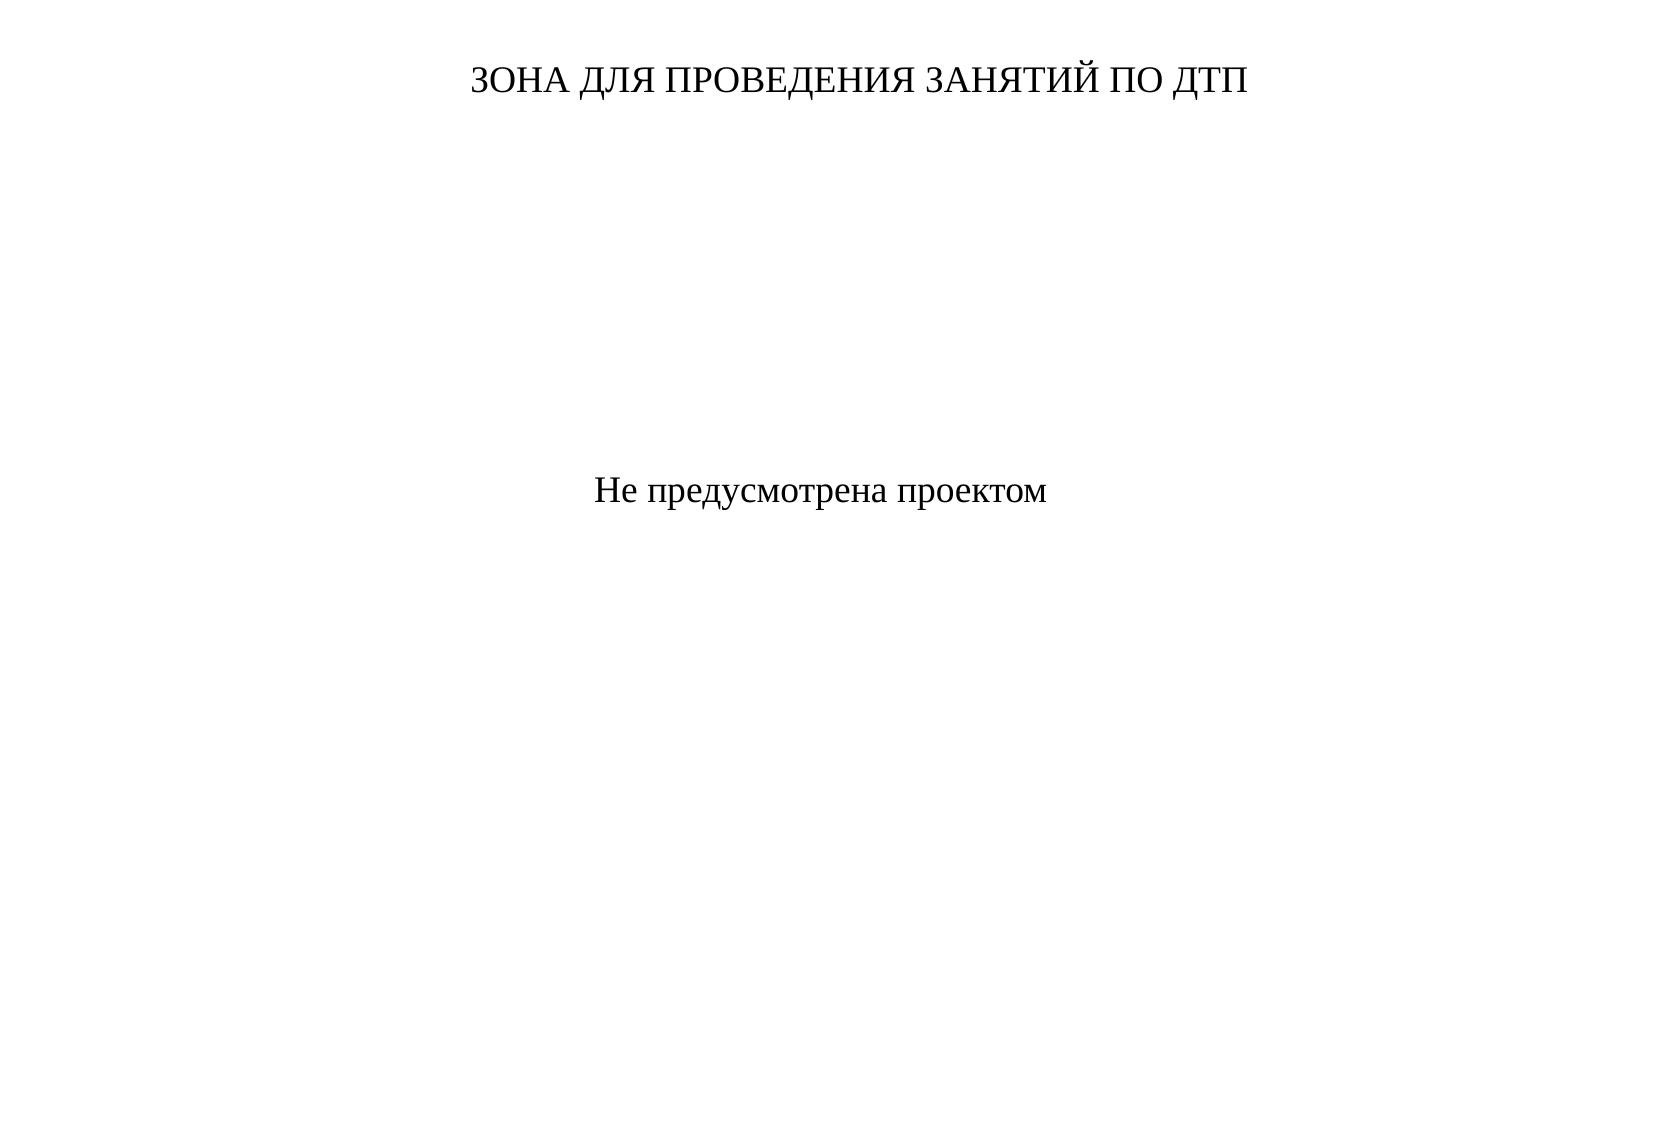

ЗОНА ДЛЯ ПРОВЕДЕНИЯ ЗАНЯТИЙ ПО ДТП
Не предусмотрена проектом